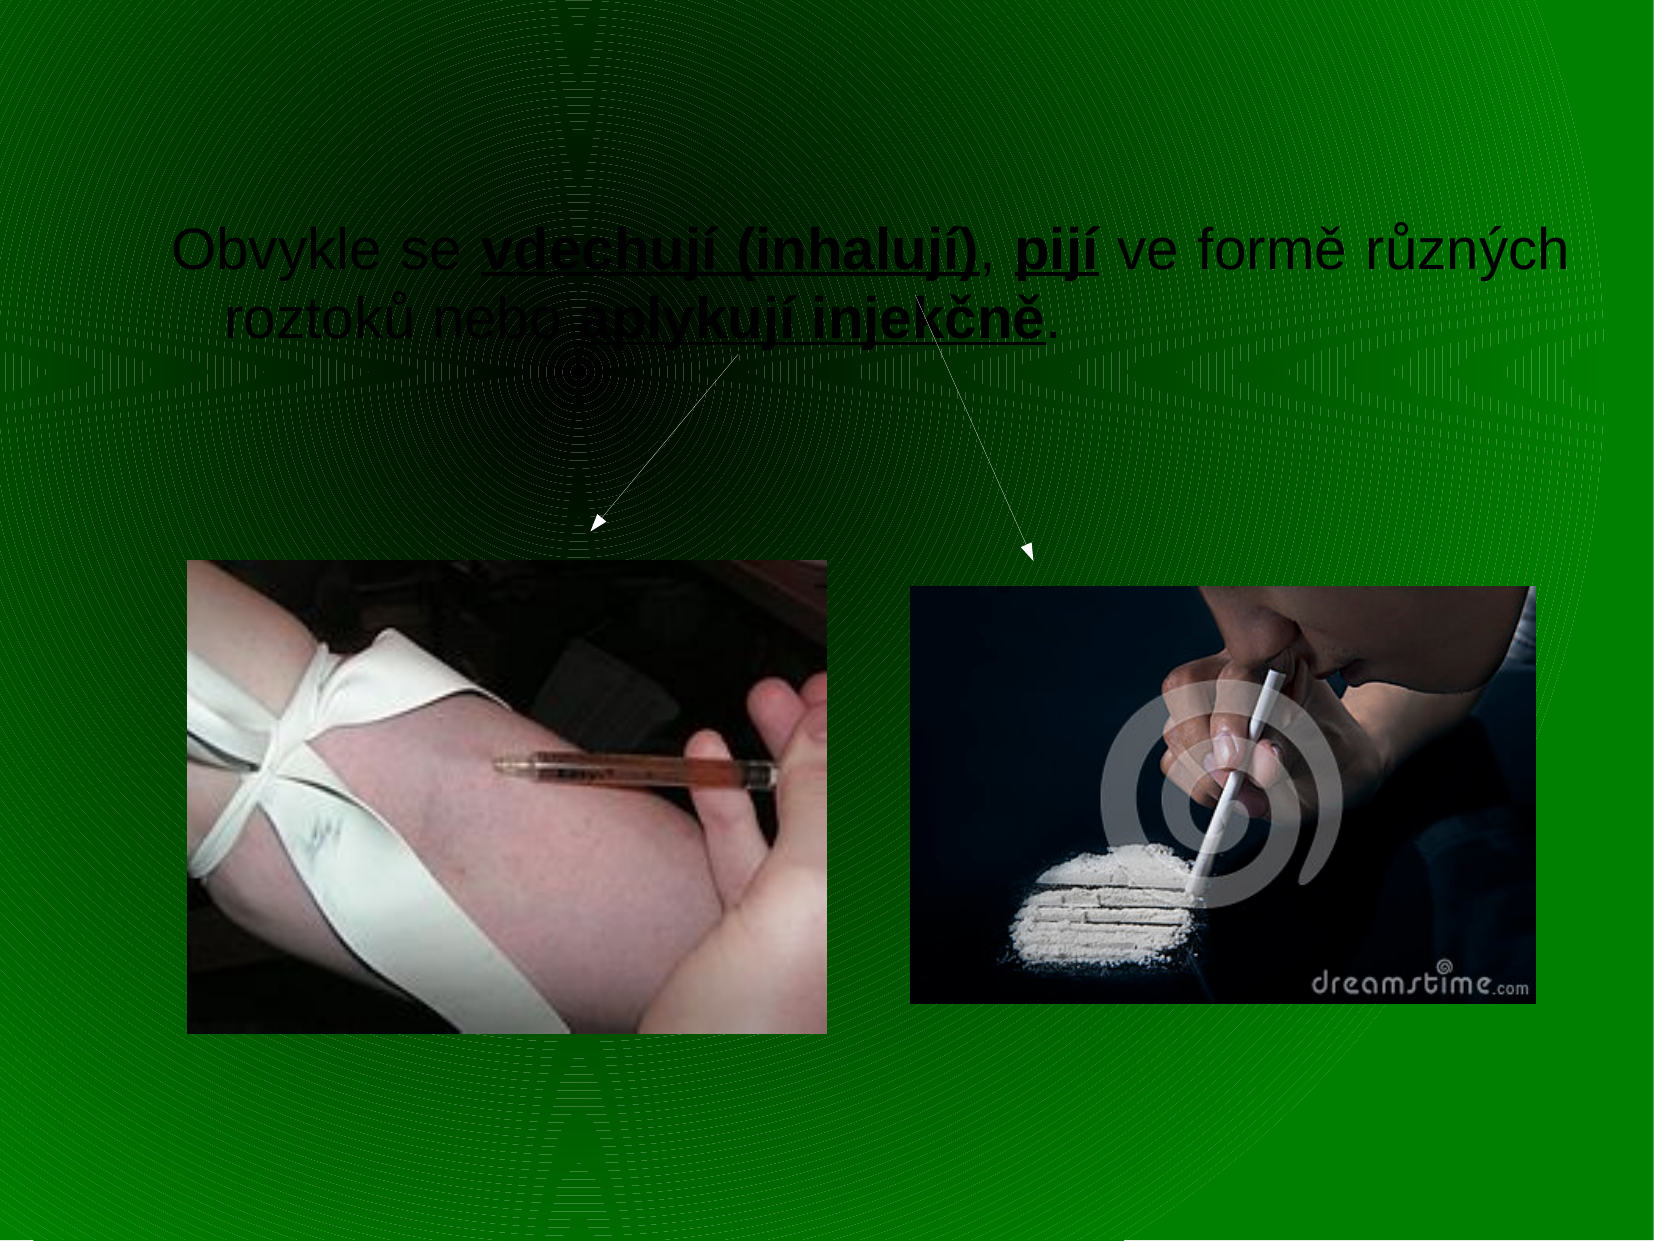

# Obvykle se vdechují (inhalují), pijí ve formě různých roztoků nebo aplykují injekčně.